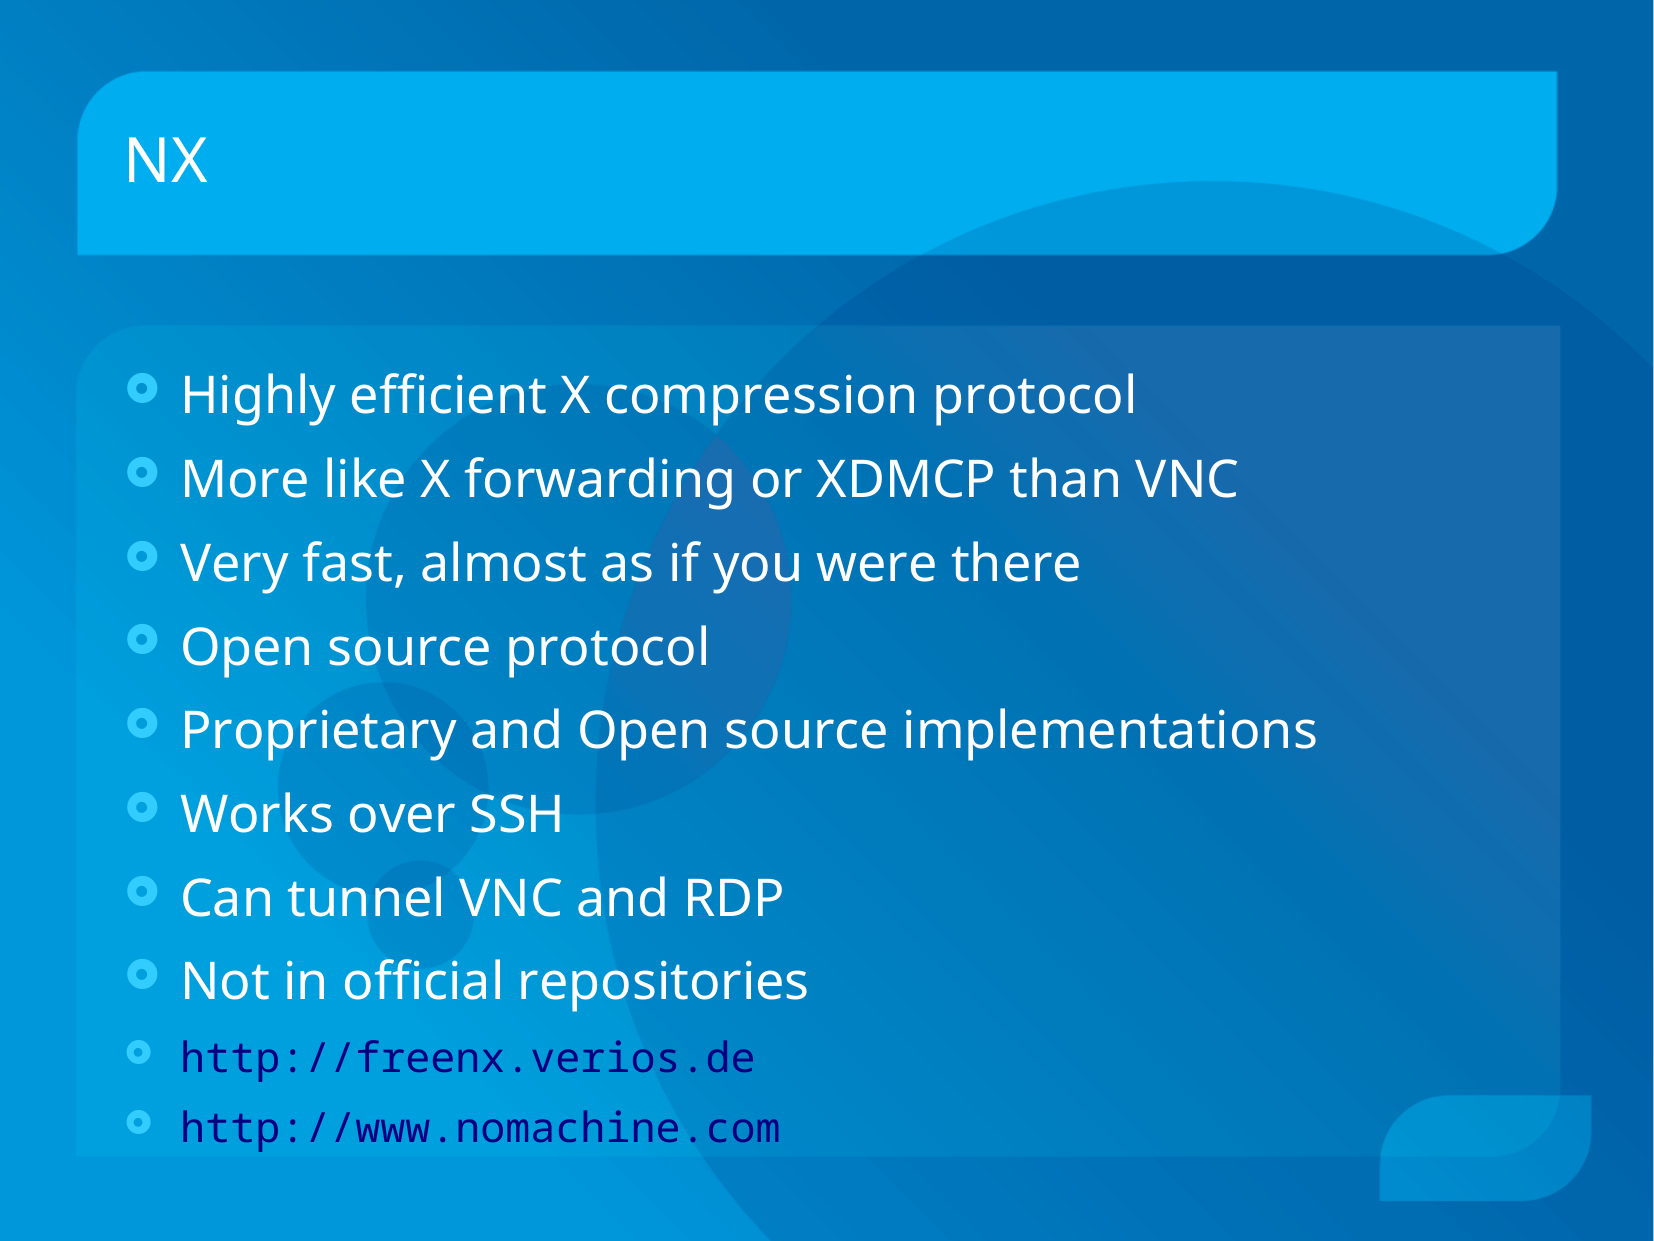

# NX
Highly efficient X compression protocol
More like X forwarding or XDMCP than VNC
Very fast, almost as if you were there
Open source protocol
Proprietary and Open source implementations
Works over SSH
Can tunnel VNC and RDP
Not in official repositories
http://freenx.verios.de
http://www.nomachine.com